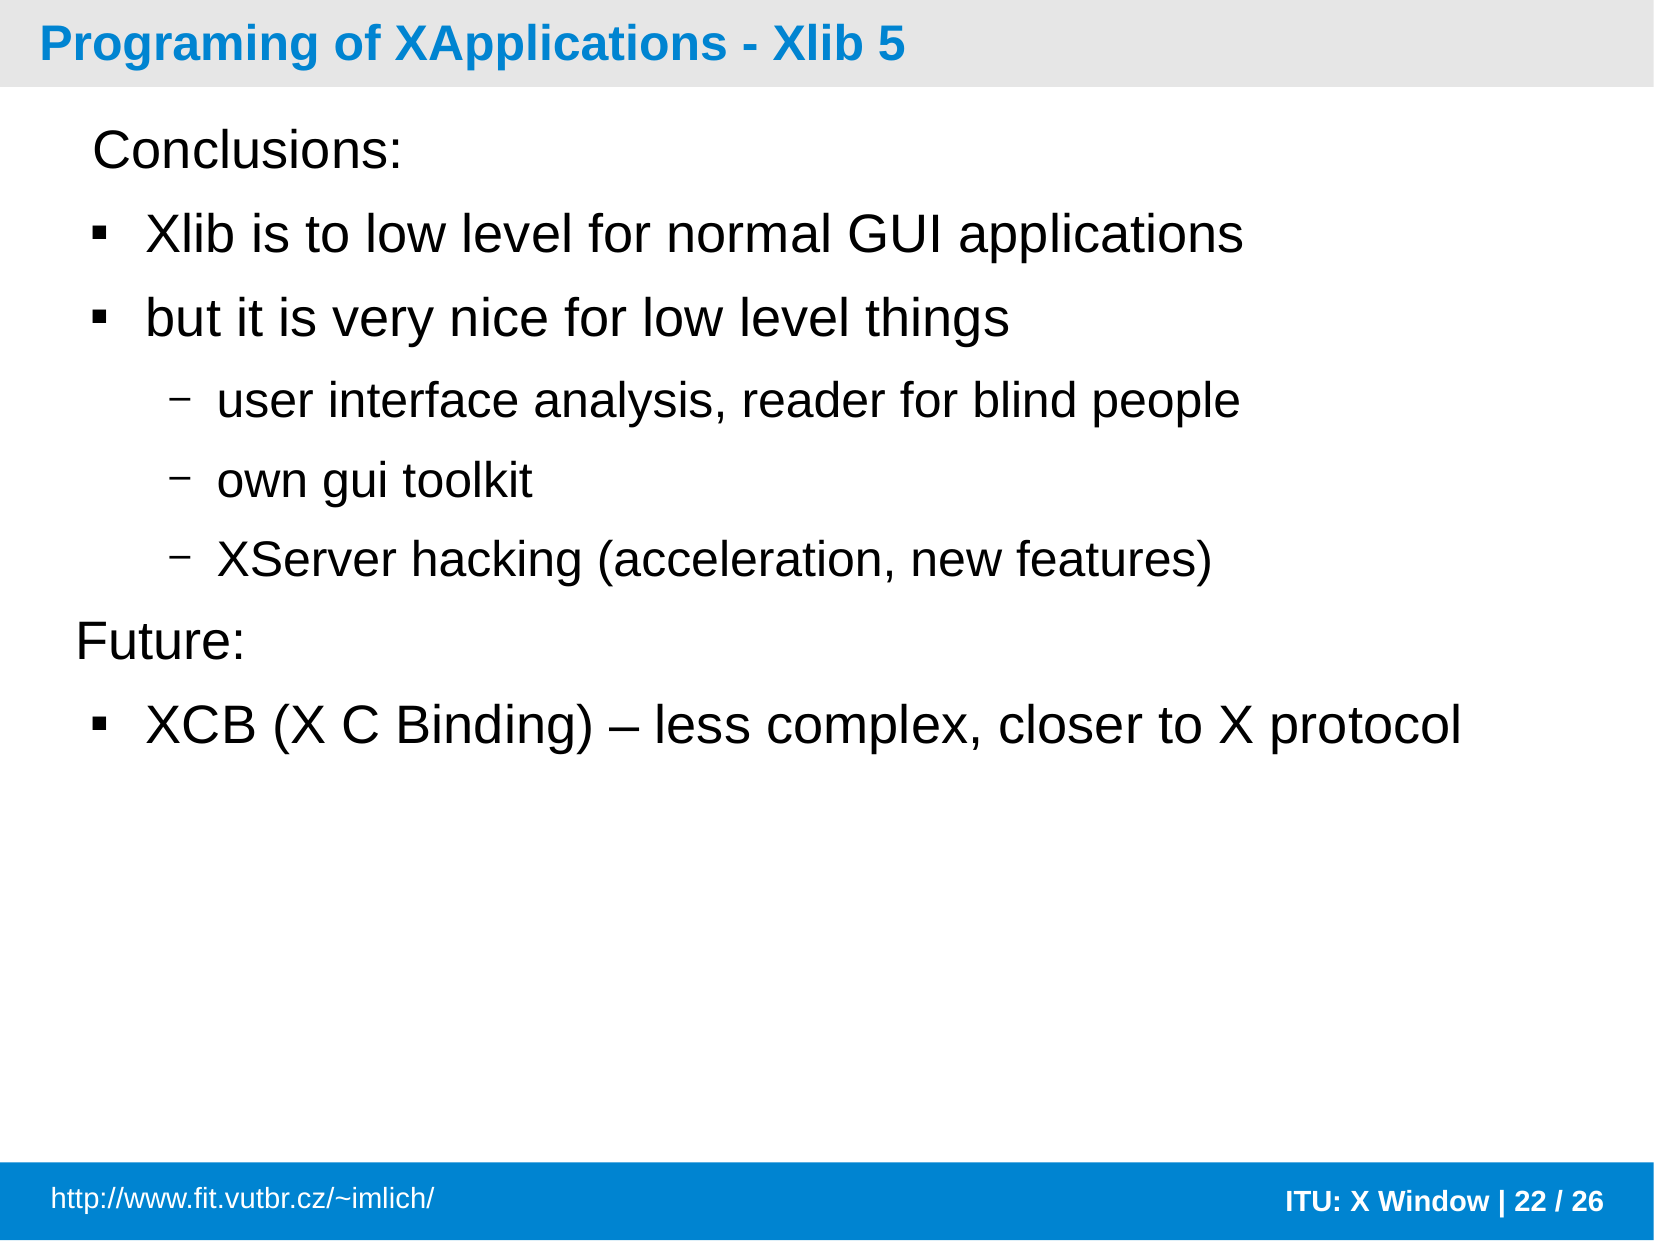

# Programing of XApplications - Xlib 5
Conclusions:
Xlib is to low level for normal GUI applications
but it is very nice for low level things
user interface analysis, reader for blind people
own gui toolkit
XServer hacking (acceleration, new features)
Future:
XCB (X C Binding) – less complex, closer to X protocol